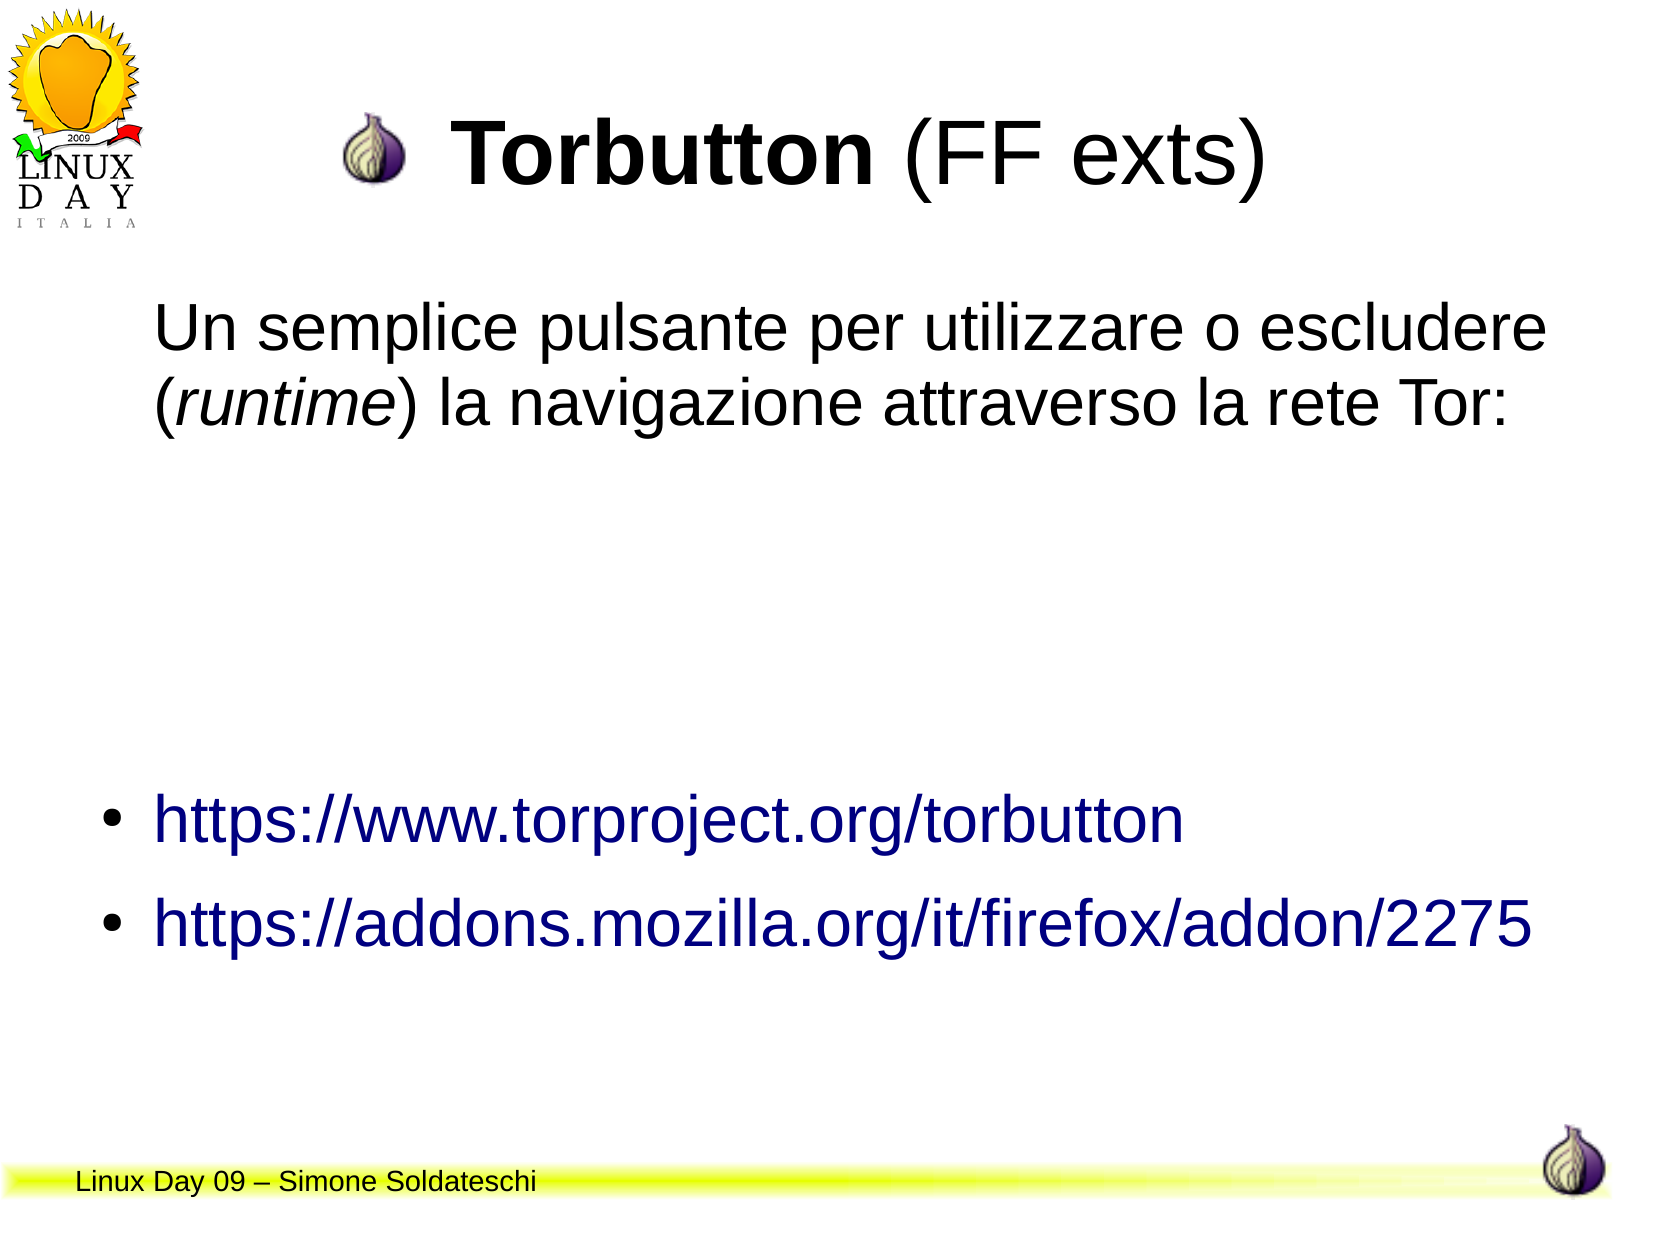

# Torbutton (FF exts)
Un semplice pulsante per utilizzare o escludere (runtime) la navigazione attraverso la rete Tor:
https://www.torproject.org/torbutton
https://addons.mozilla.org/it/firefox/addon/2275